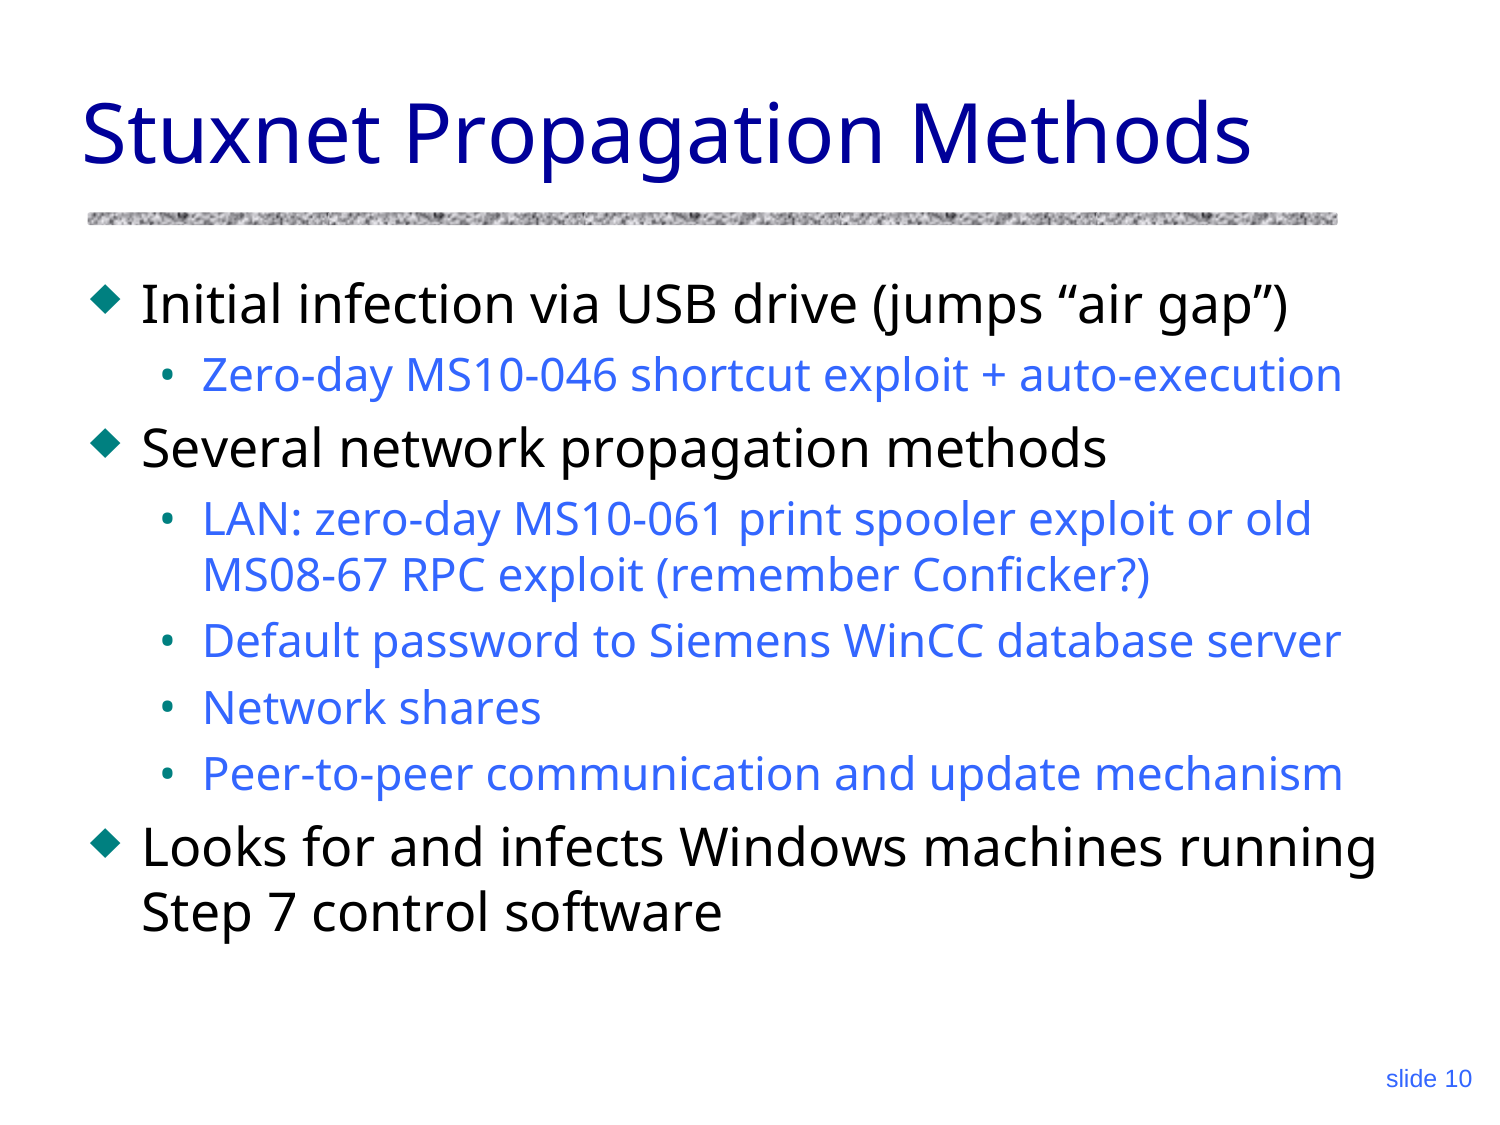

# Stuxnet Propagation Methods
Initial infection via USB drive (jumps “air gap”)
Zero-day MS10-046 shortcut exploit + auto-execution
Several network propagation methods
LAN: zero-day MS10-061 print spooler exploit or old MS08-67 RPC exploit (remember Conficker?)
Default password to Siemens WinCC database server
Network shares
Peer-to-peer communication and update mechanism
Looks for and infects Windows machines running Step 7 control software
slide